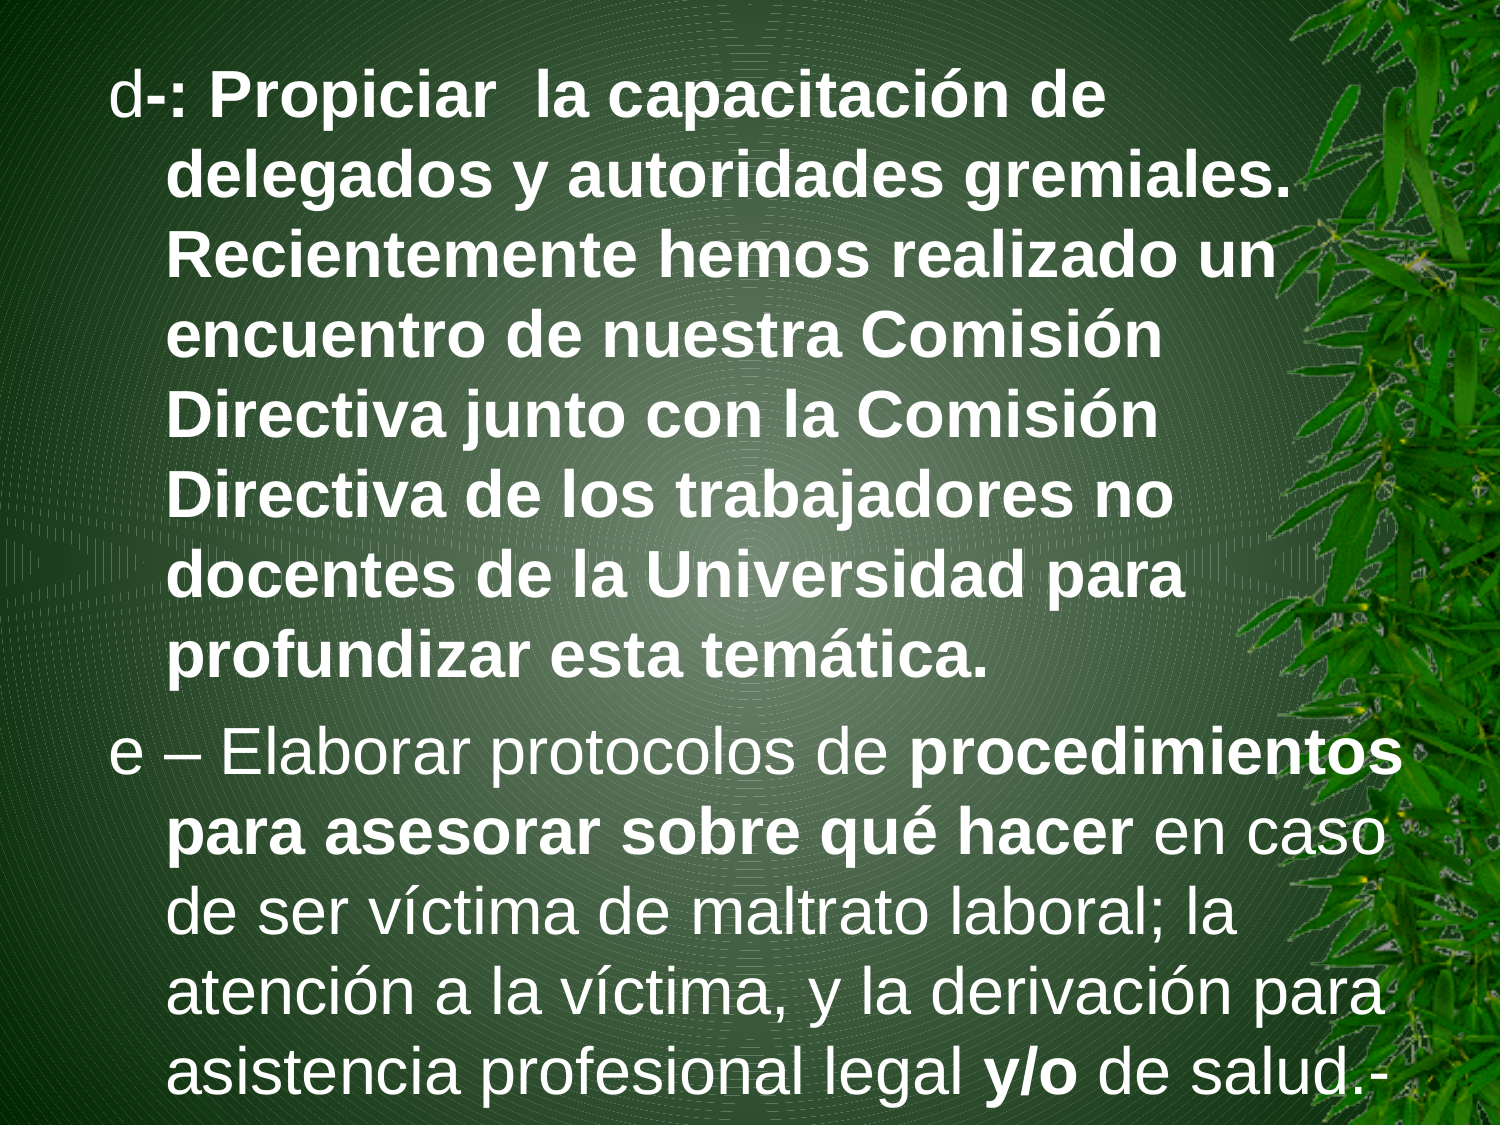

# d-: Propiciar la capacitación de delegados y autoridades gremiales. Recientemente hemos realizado un encuentro de nuestra Comisión Directiva junto con la Comisión Directiva de los trabajadores no docentes de la Universidad para profundizar esta temática.
e – Elaborar protocolos de procedimientos para asesorar sobre qué hacer en caso de ser víctima de maltrato laboral; la atención a la víctima, y la derivación para asistencia profesional legal y/o de salud.-